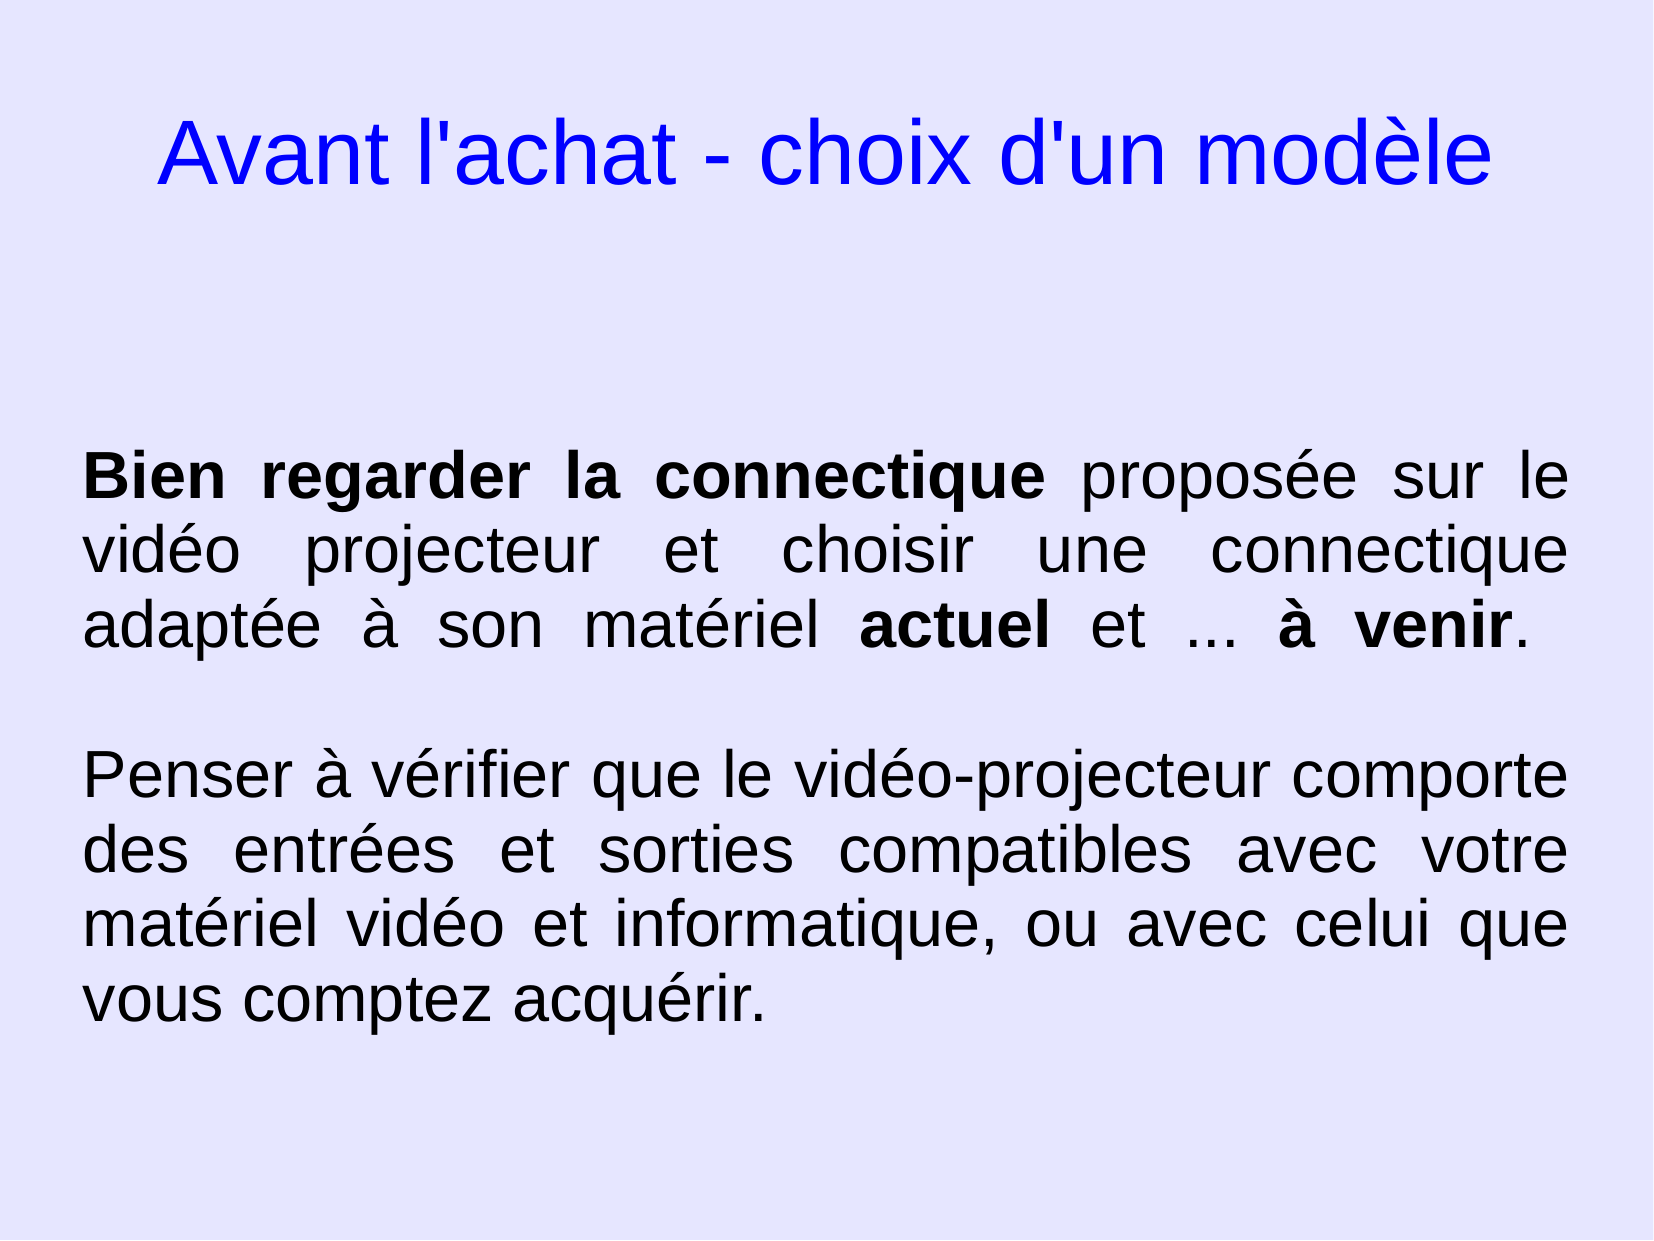

# Avant l'achat - choix d'un modèle
Bien regarder la connectique proposée sur le vidéo projecteur et choisir une connectique adaptée à son matériel actuel et ... à venir.
Penser à vérifier que le vidéo-projecteur comporte des entrées et sorties compatibles avec votre matériel vidéo et informatique, ou avec celui que vous comptez acquérir.